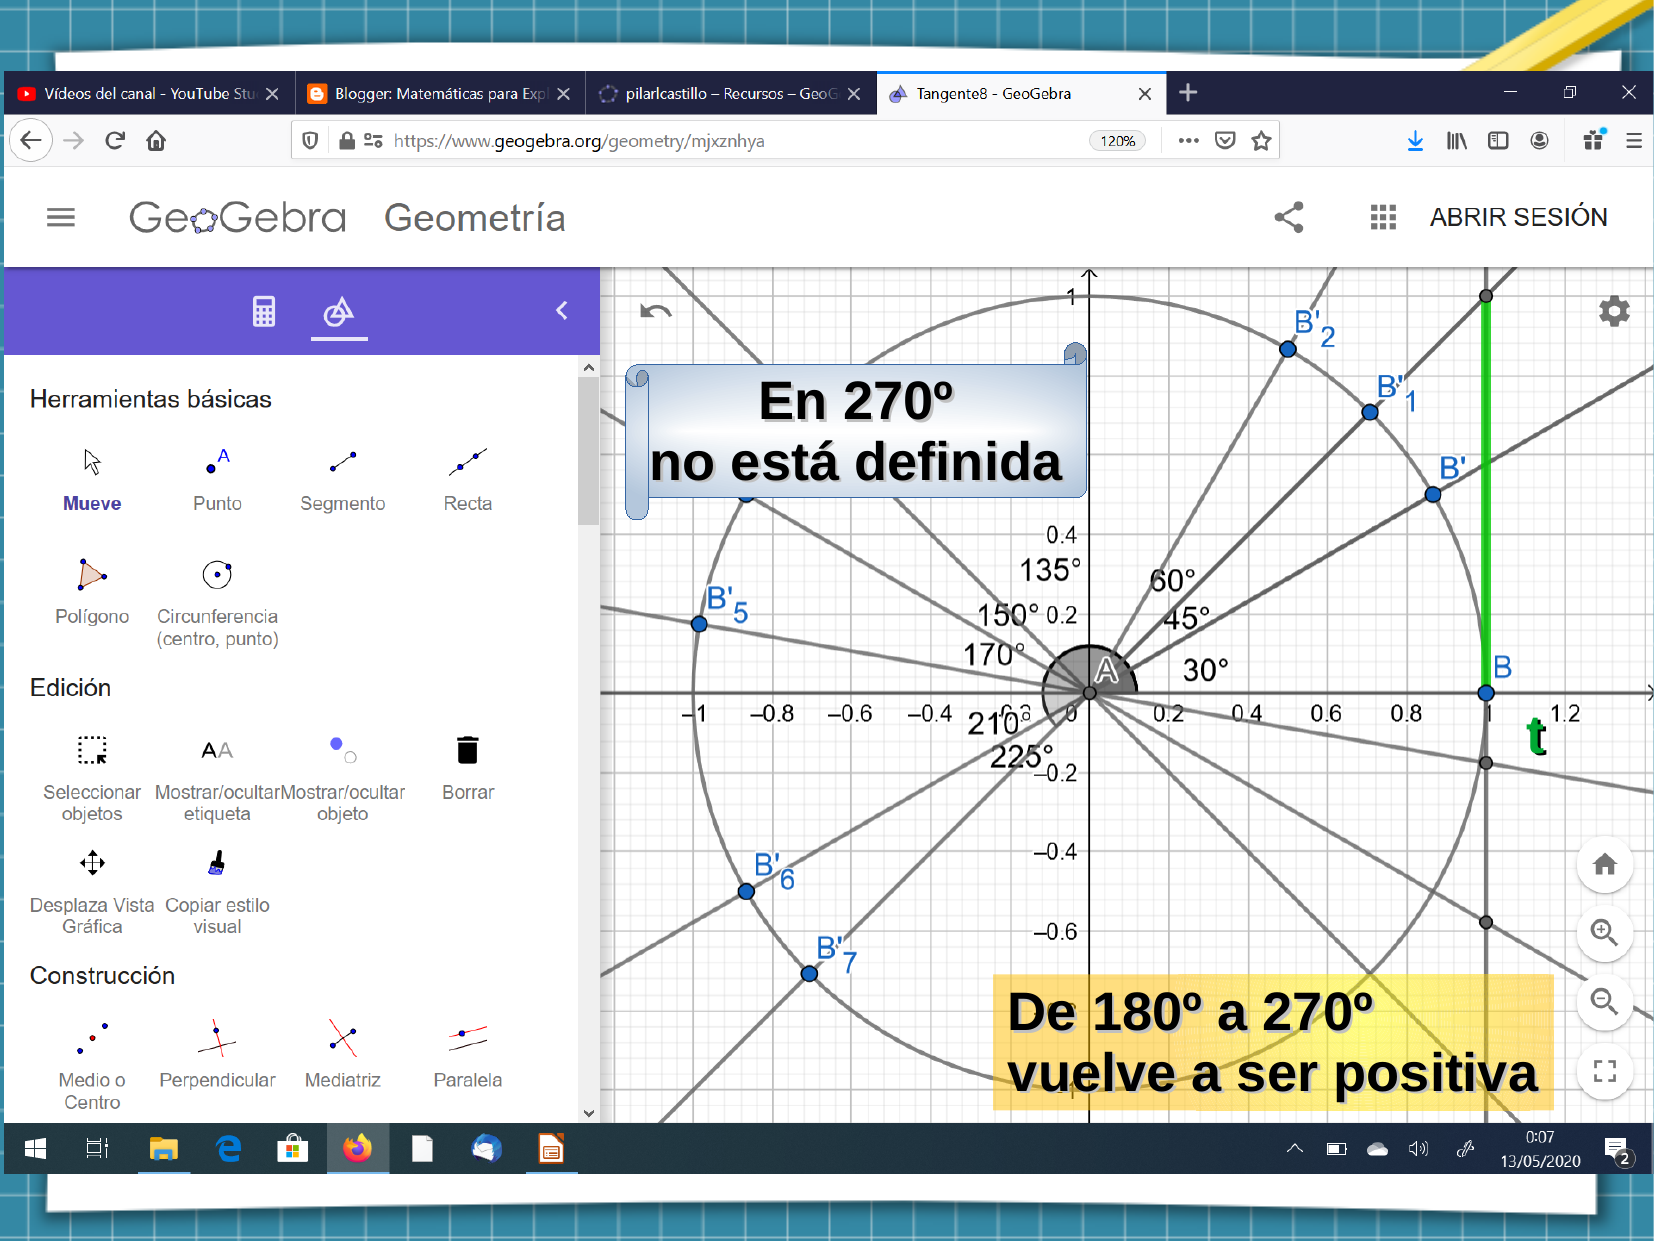

En 270º
no está definida
t
De 180º a 270º
vuelve a ser positiva